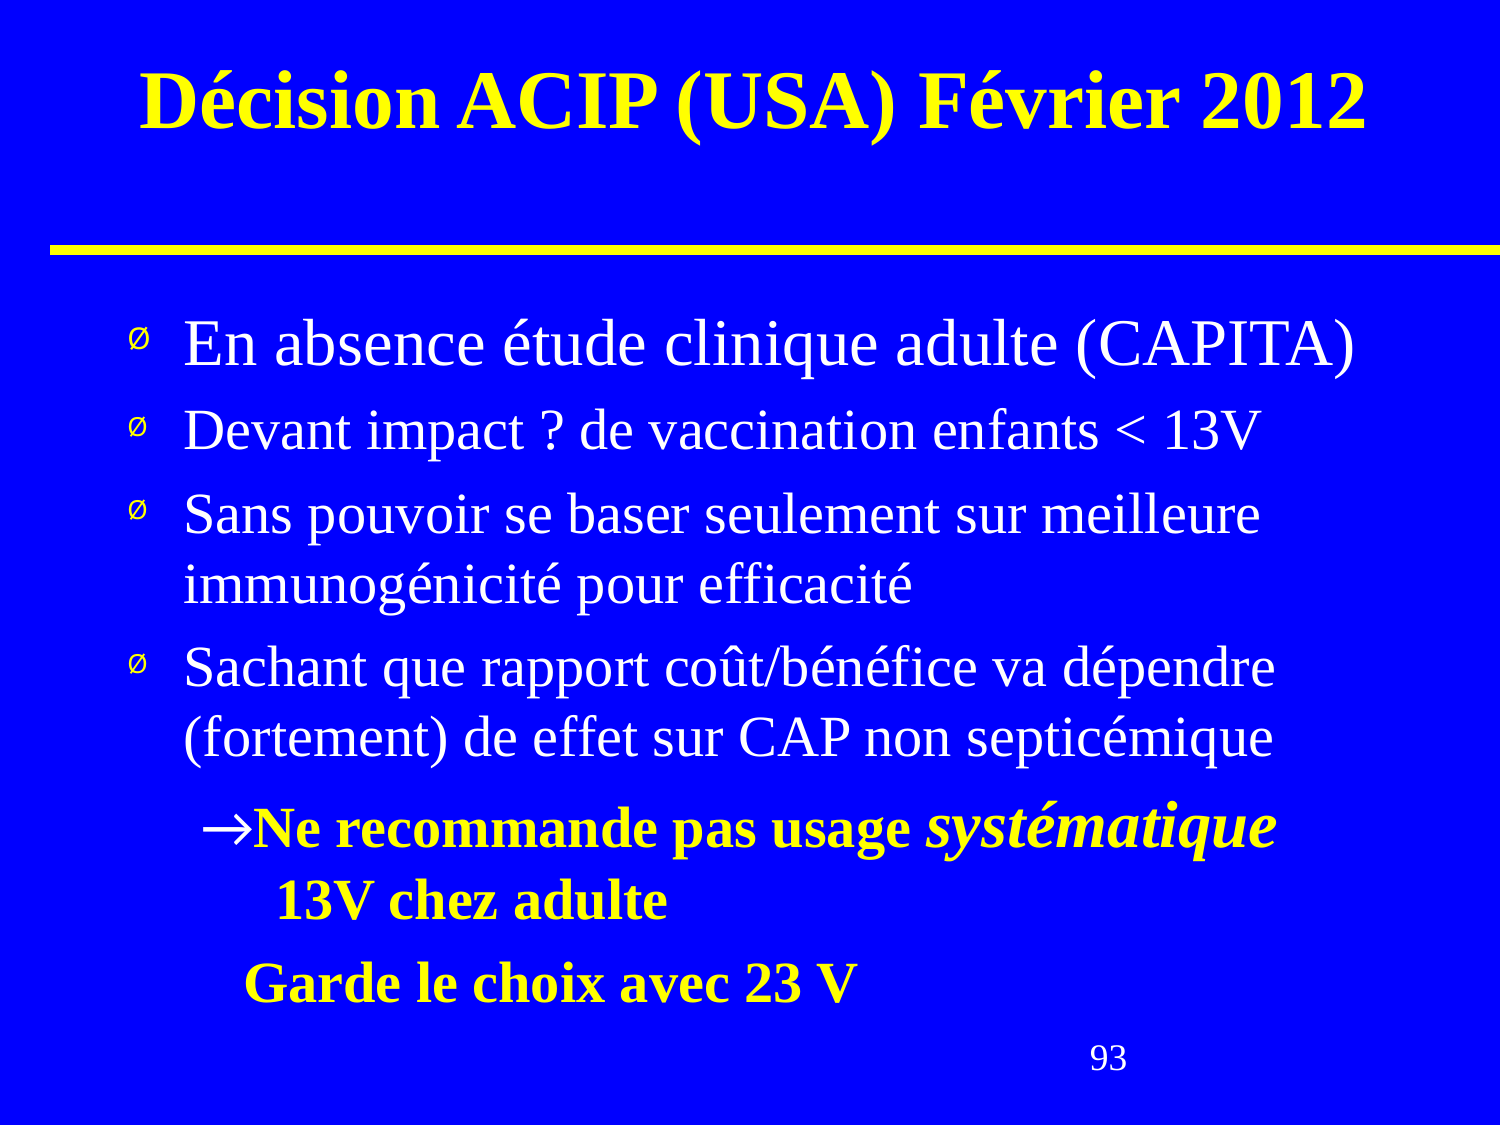

# Décision ACIP (USA) Février 2012
En absence étude clinique adulte (CAPITA)
Devant impact ? de vaccination enfants < 13V
Sans pouvoir se baser seulement sur meilleure 	immunogénicité pour efficacité
Sachant que rapport coût/bénéfice va dépendre (fortement) de effet sur CAP non septicémique
	→Ne recommande pas usage systématique 			13V chez adulte
 Garde le choix avec 23 V